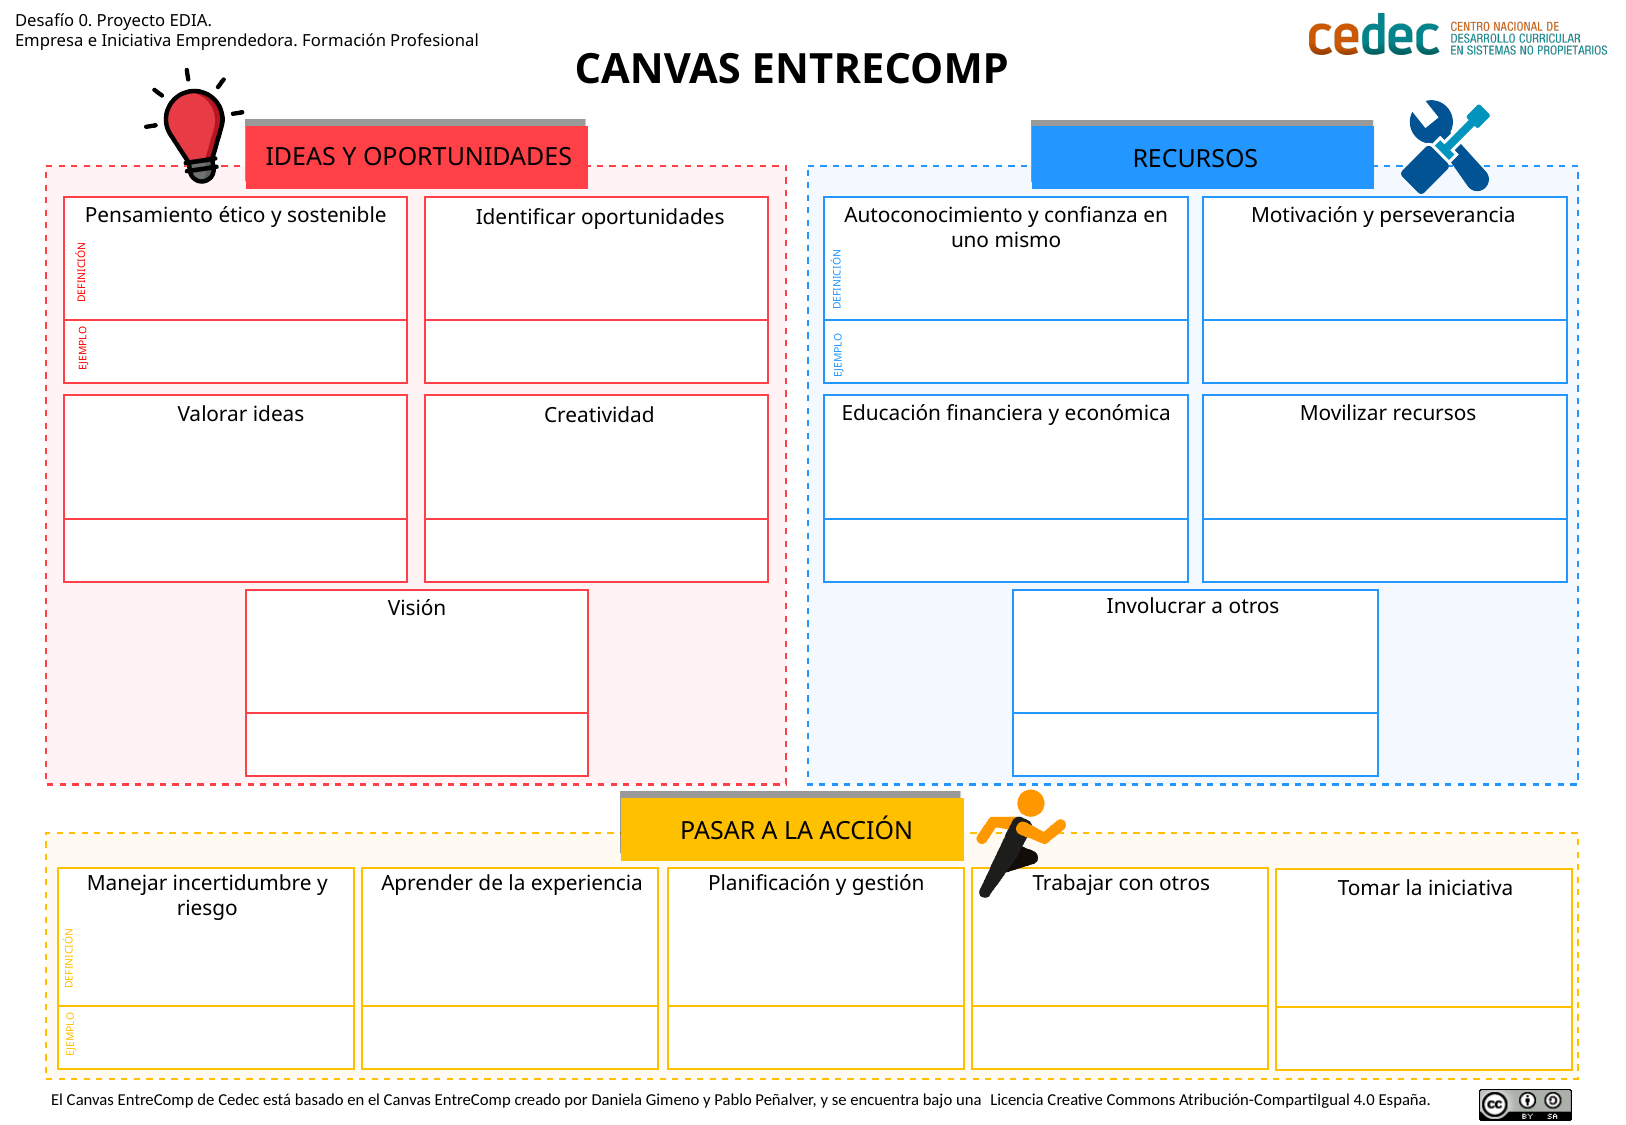

Desafío 0. Proyecto EDIA.
Empresa e Iniciativa Emprendedora. Formación Profesional
CANVAS ENTRECOMP
IDEAS Y OPORTUNIDADES
RECURSOS
Pensamiento ético y sostenible
Autoconocimiento y confianza en uno mismo
Motivación y perseverancia
Identificar oportunidades
DEFINICIÓN
DEFINICIÓN
EJEMPLO
EJEMPLO
Educación financiera y económica
Movilizar recursos
Valorar ideas
Creatividad
Involucrar a otros
Visión
PASAR A LA ACCIÓN
Manejar incertidumbre y riesgo
Aprender de la experiencia
Planificación y gestión
Trabajar con otros
Tomar la iniciativa
DEFINICIÓN
EJEMPLO
El Canvas EntreComp de Cedec está basado en el Canvas EntreComp creado por Daniela Gimeno y Pablo Peñalver, y se encuentra bajo una Licencia Creative Commons Atribución-CompartiIgual 4.0 España.